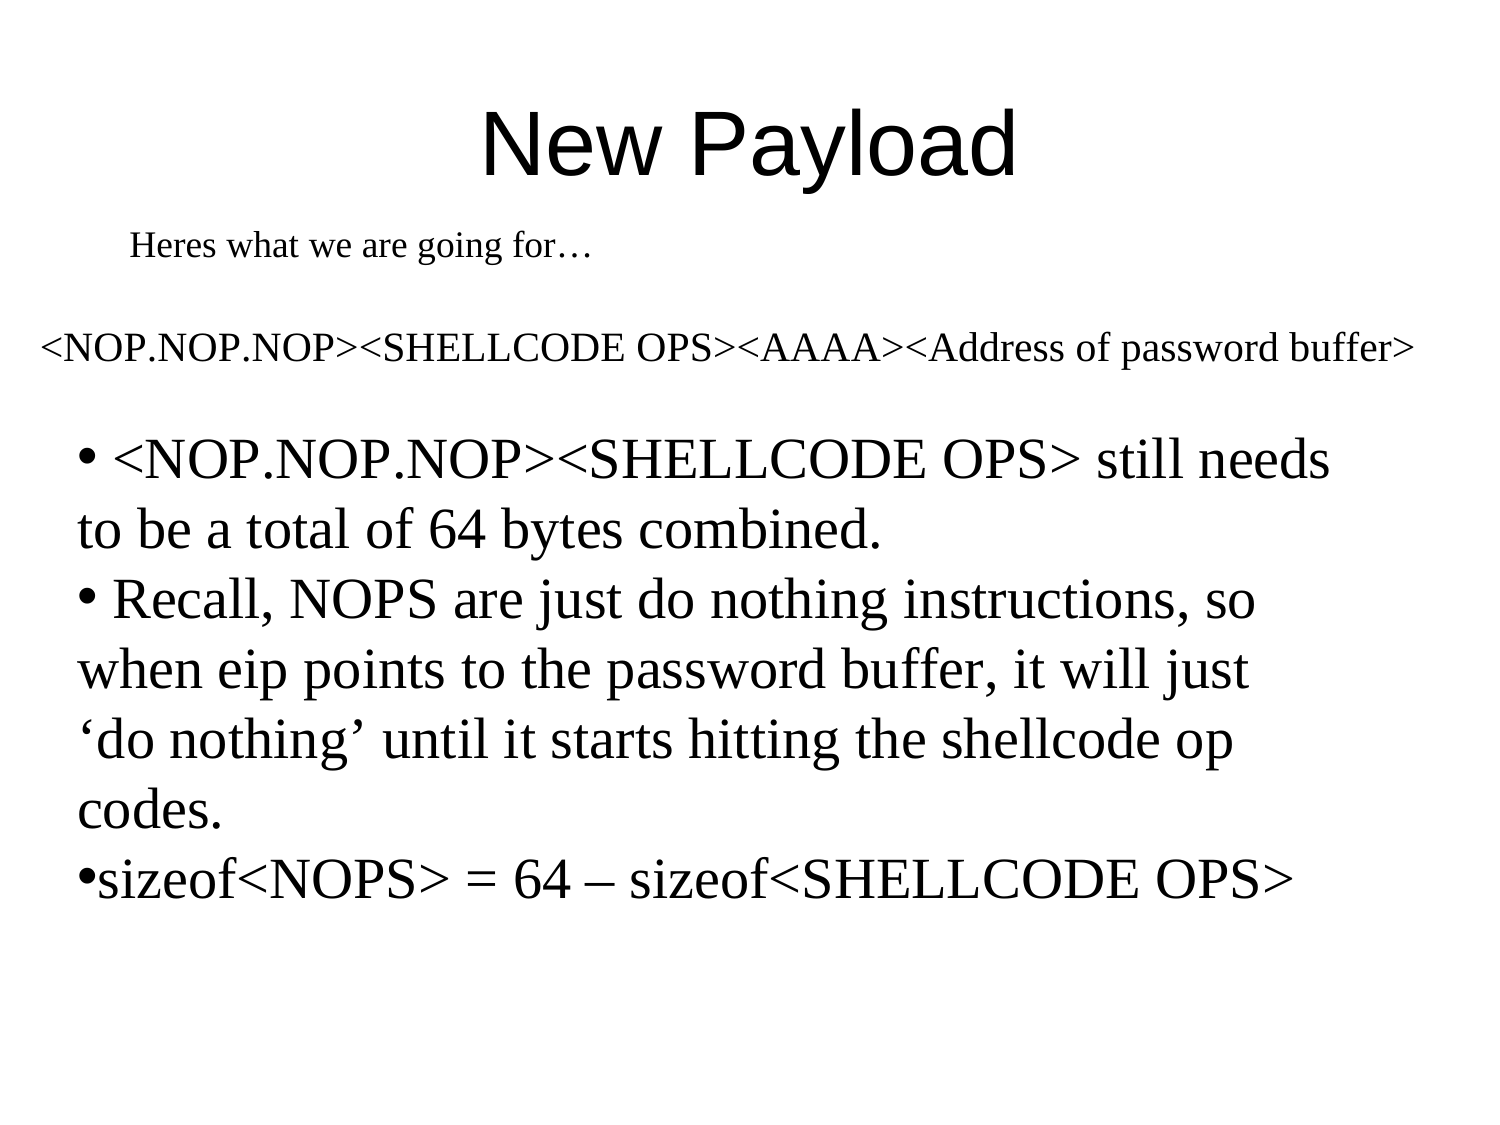

# New Payload
Heres what we are going for…
<NOP.NOP.NOP><SHELLCODE OPS><AAAA><Address of password buffer>
 <NOP.NOP.NOP><SHELLCODE OPS> still needs to be a total of 64 bytes combined.
 Recall, NOPS are just do nothing instructions, so when eip points to the password buffer, it will just ‘do nothing’ until it starts hitting the shellcode op codes.
sizeof<NOPS> = 64 – sizeof<SHELLCODE OPS>